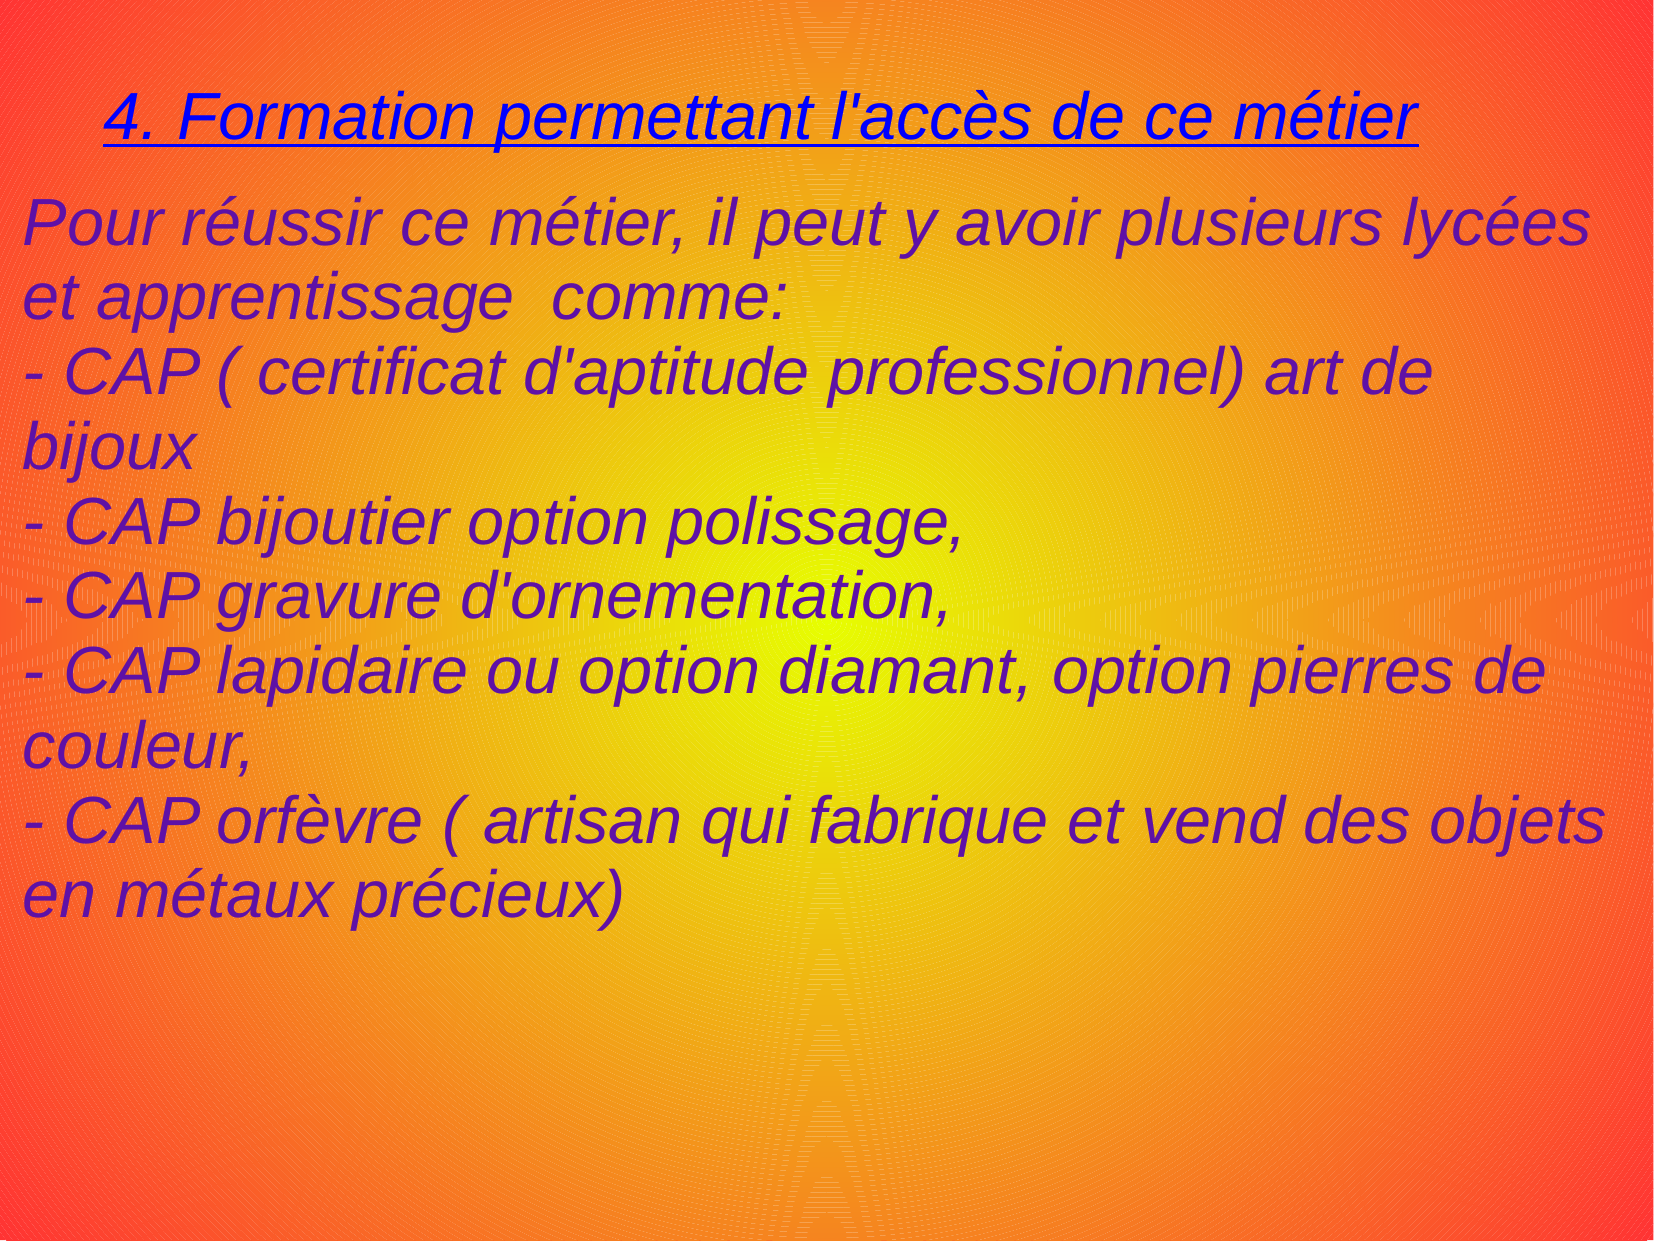

4. Formation permettant l'accès de ce métier
Pour réussir ce métier, il peut y avoir plusieurs lycées et apprentissage comme:
- CAP ( certificat d'aptitude professionnel) art de bijoux
- CAP bijoutier option polissage,
- CAP gravure d'ornementation,
- CAP lapidaire ou option diamant, option pierres de couleur,
- CAP orfèvre ( artisan qui fabrique et vend des objets en métaux précieux)